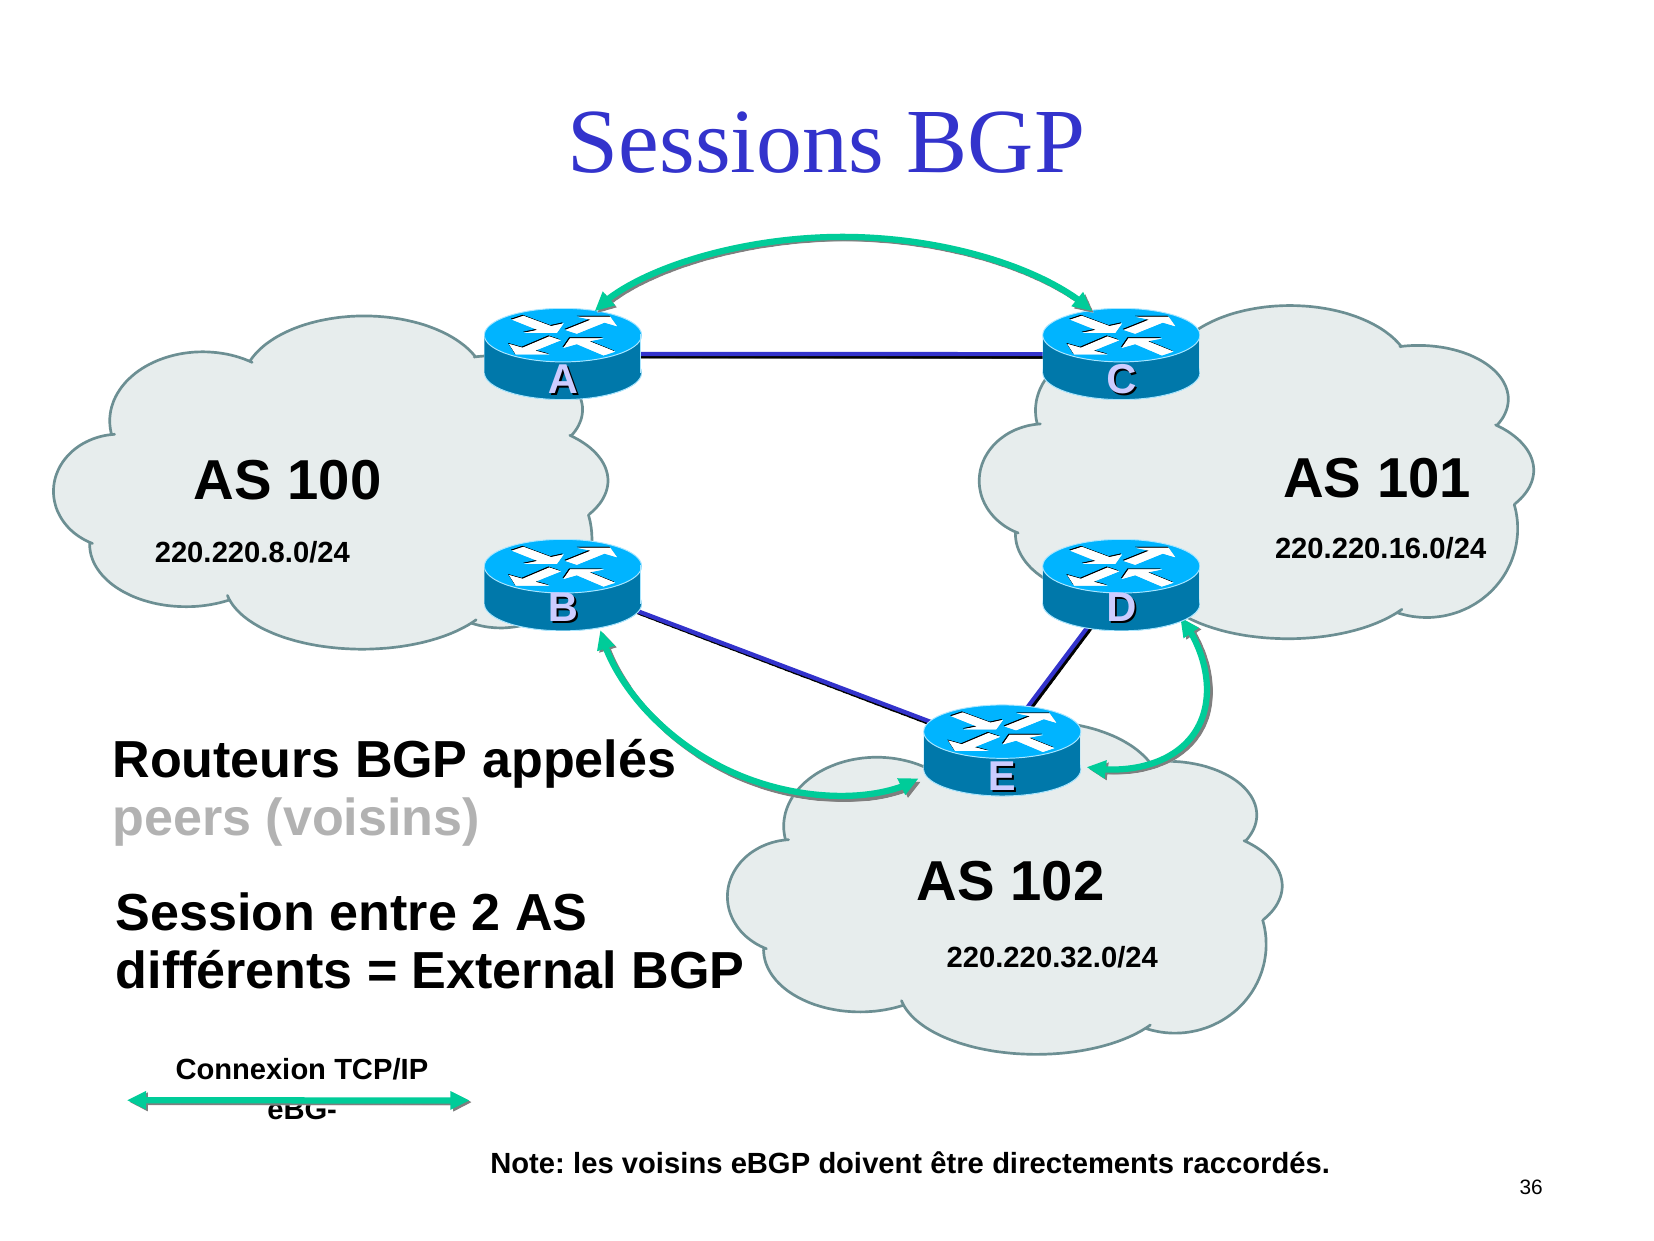

# Sessions BGP
A
C
AS 101
AS 100
220.220.16.0/24
220.220.8.0/24
B
D
E
Routeurs BGP appelés
peers (voisins)‏
AS 102
Session entre 2 AS
différents = External BGP
220.220.32.0/24
Connexion TCP/IP
eBG-
Note: les voisins eBGP doivent être directements raccordés.